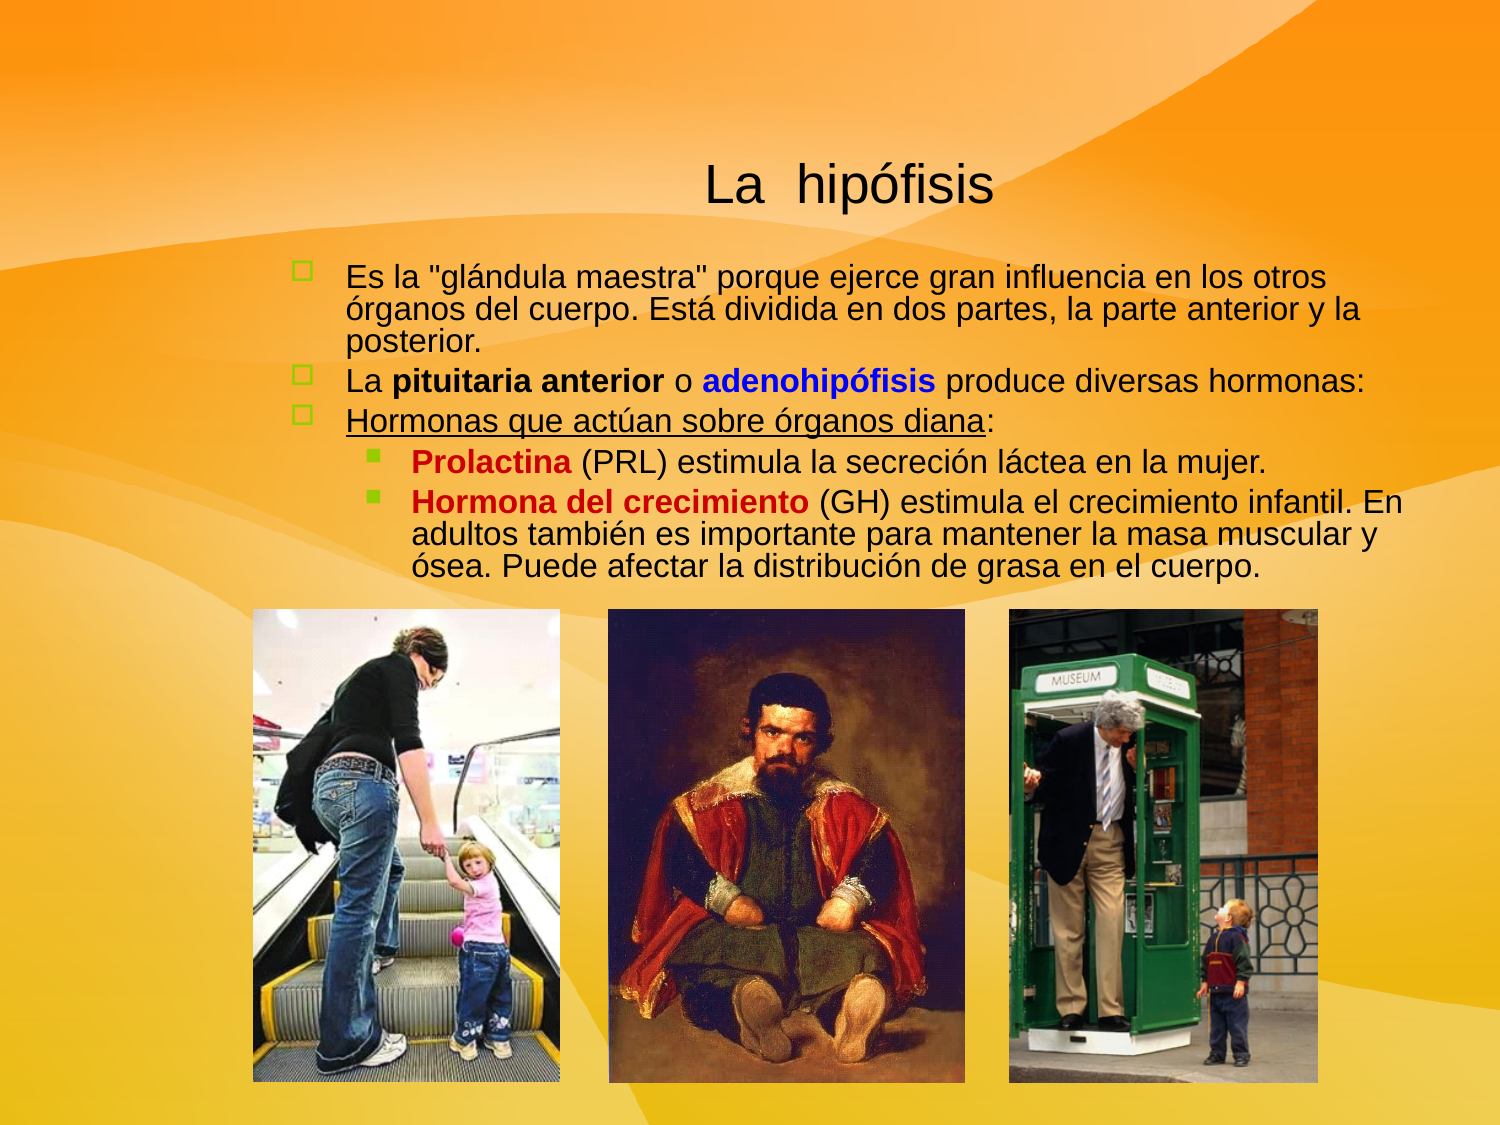

# La hipófisis
Es la "glándula maestra" porque ejerce gran influencia en los otros órganos del cuerpo. Está dividida en dos partes, la parte anterior y la posterior.
La pituitaria anterior o adenohipófisis produce diversas hormonas:
Hormonas que actúan sobre órganos diana:
Prolactina (PRL) estimula la secreción láctea en la mujer.
Hormona del crecimiento (GH) estimula el crecimiento infantil. En adultos también es importante para mantener la masa muscular y ósea. Puede afectar la distribución de grasa en el cuerpo.